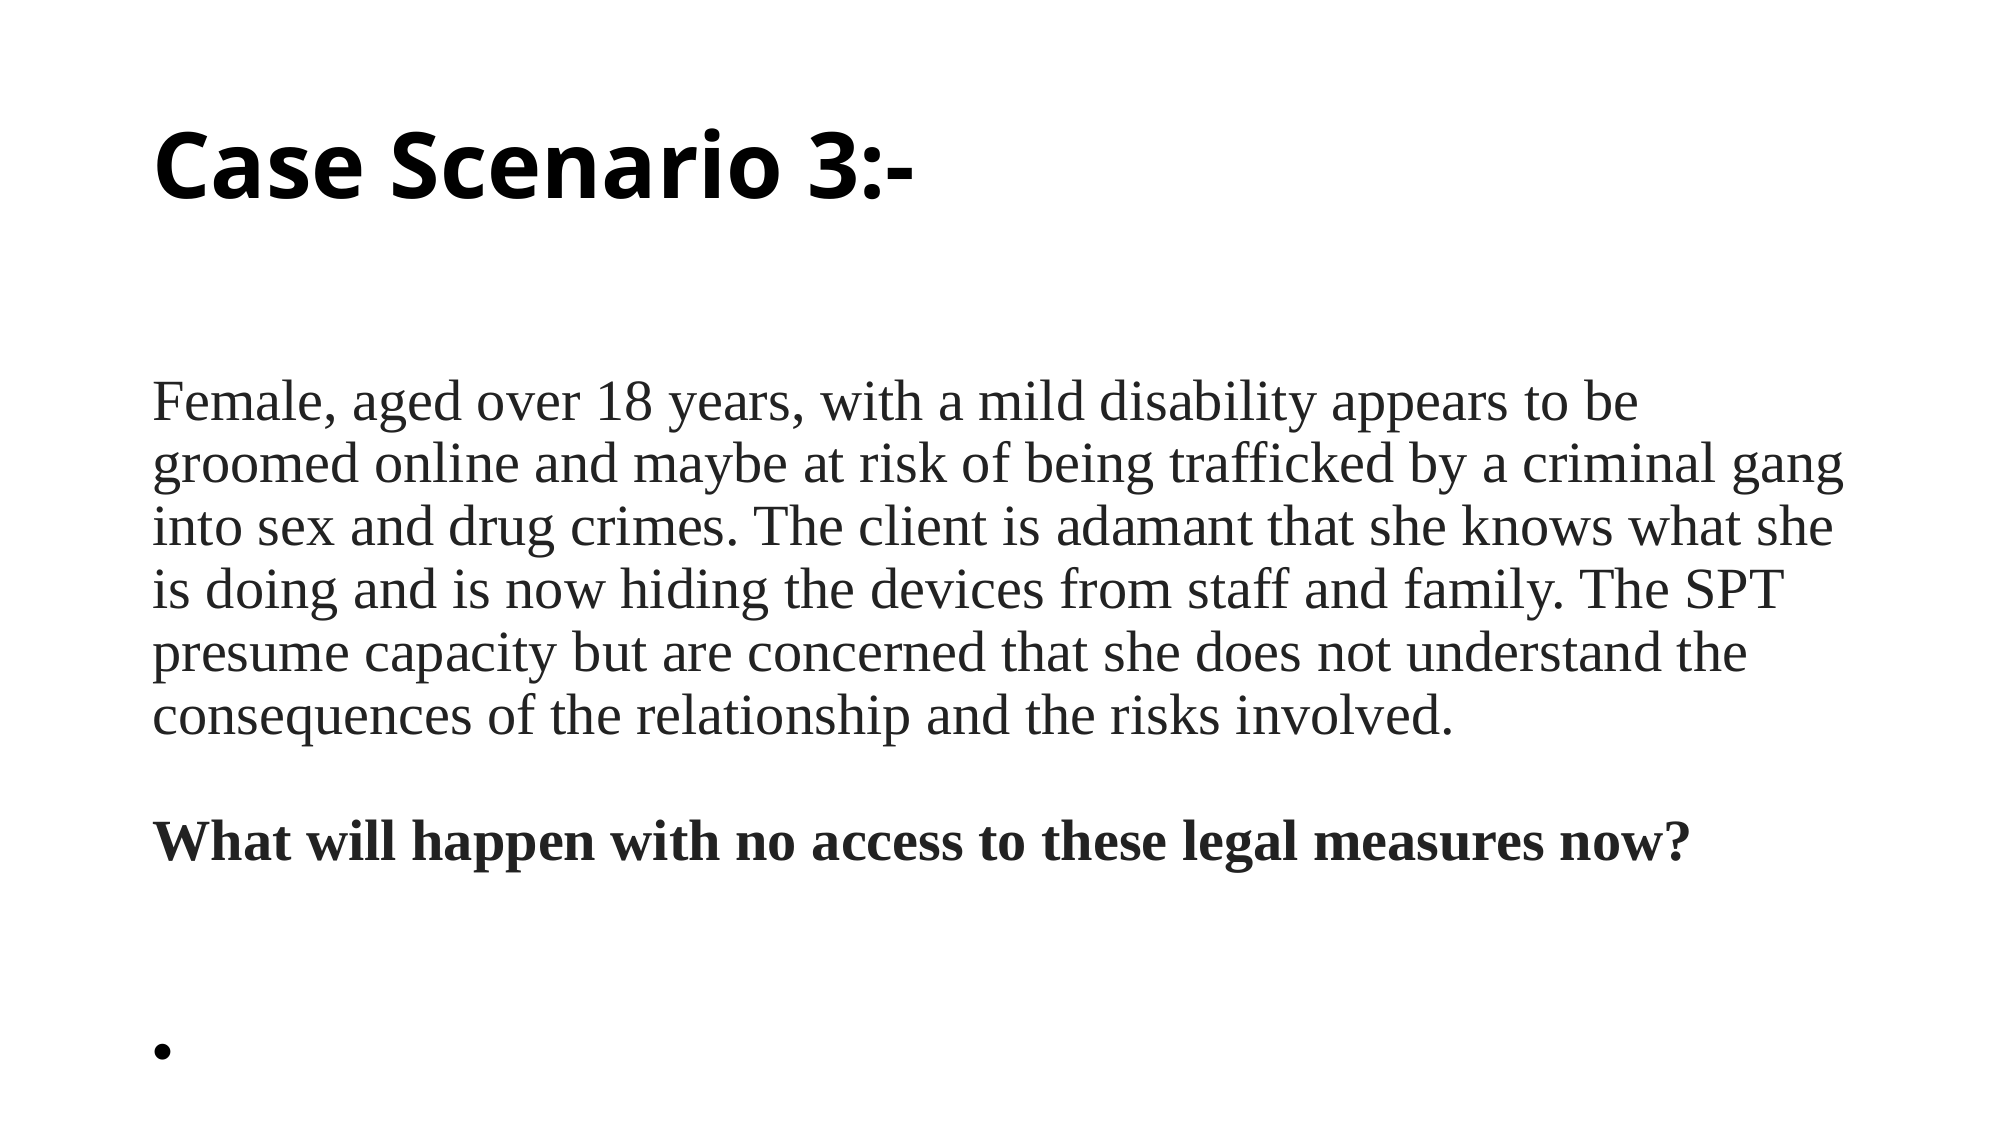

# Case Scenario 3:-
Female, aged over 18 years, with a mild disability appears to be groomed online and maybe at risk of being trafficked by a criminal gang into sex and drug crimes. The client is adamant that she knows what she is doing and is now hiding the devices from staff and family. The SPT presume capacity but are concerned that she does not understand the consequences of the relationship and the risks involved.
What will happen with no access to these legal measures now?